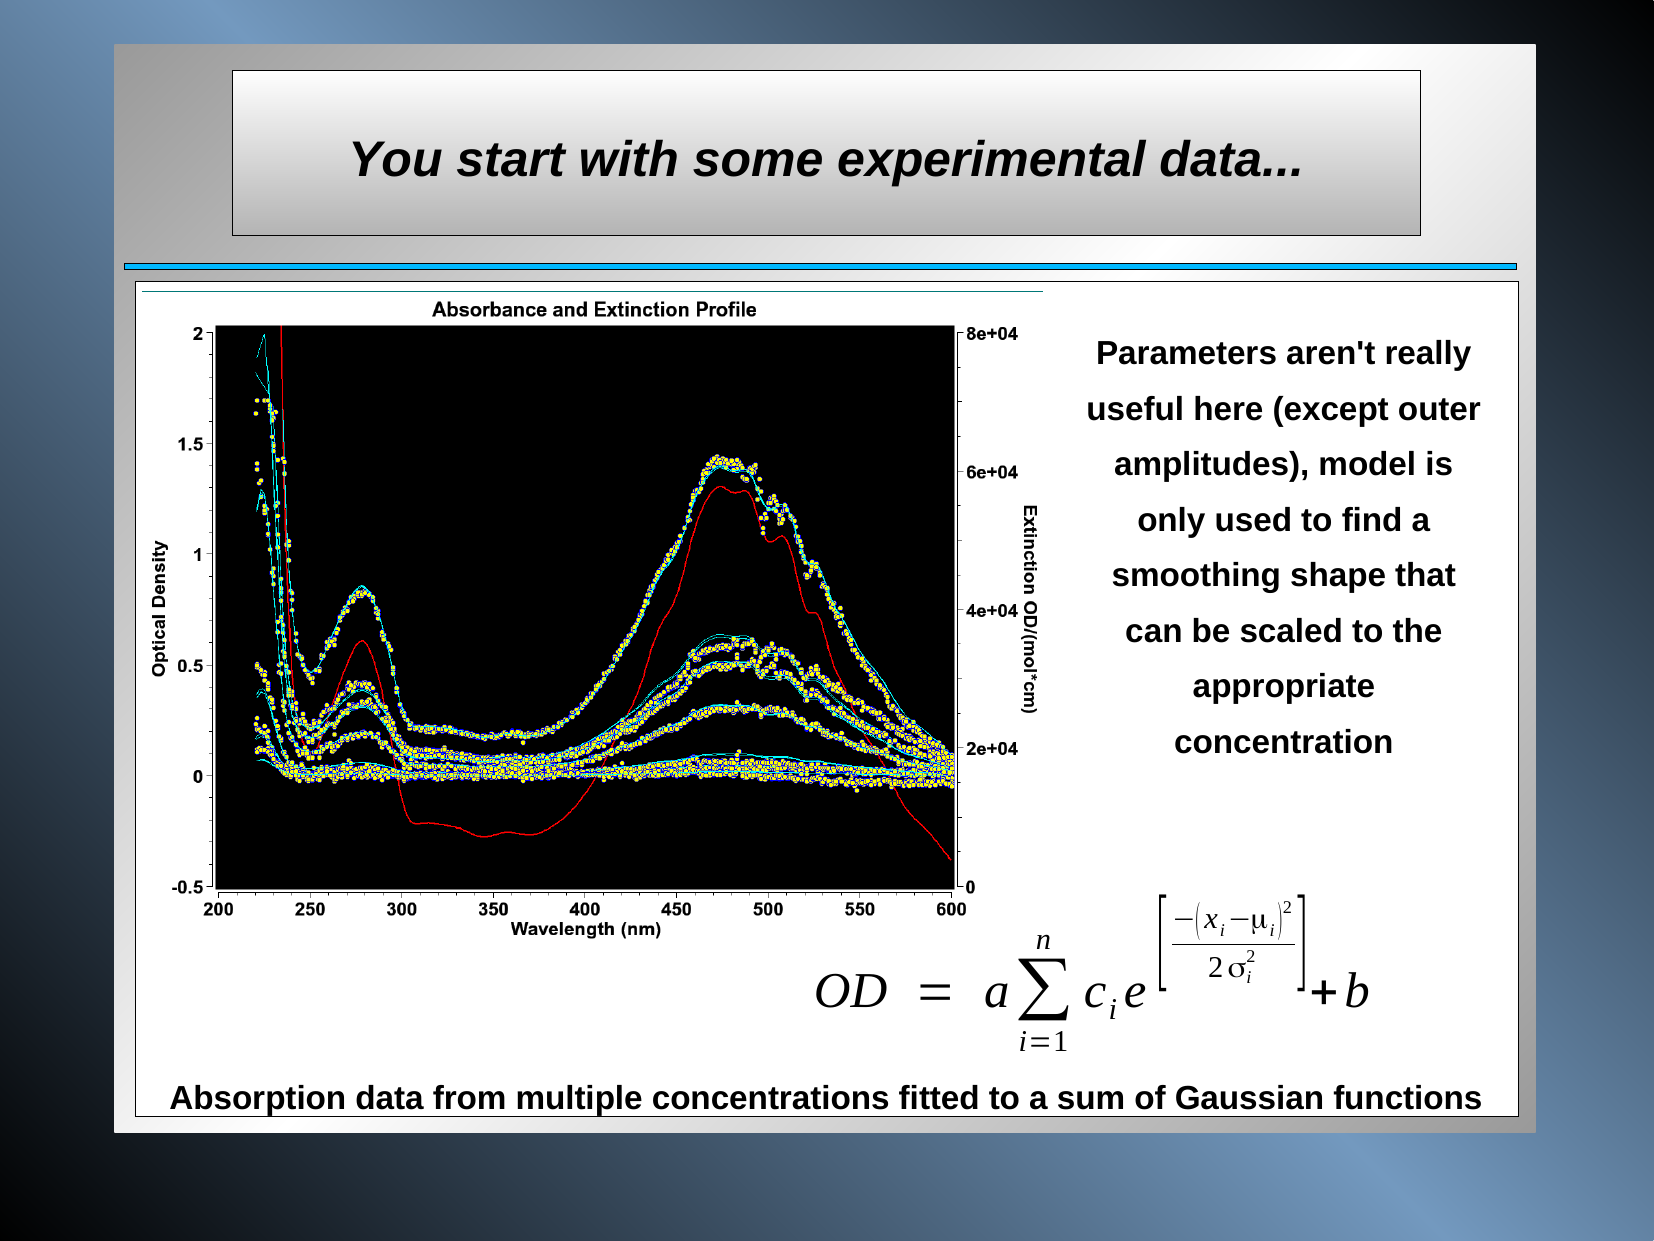

You start with some experimental data...
Parameters aren't really useful here (except outer amplitudes), model is only used to find a smoothing shape that can be scaled to the appropriate concentration
Absorption data from multiple concentrations fitted to a sum of Gaussian functions